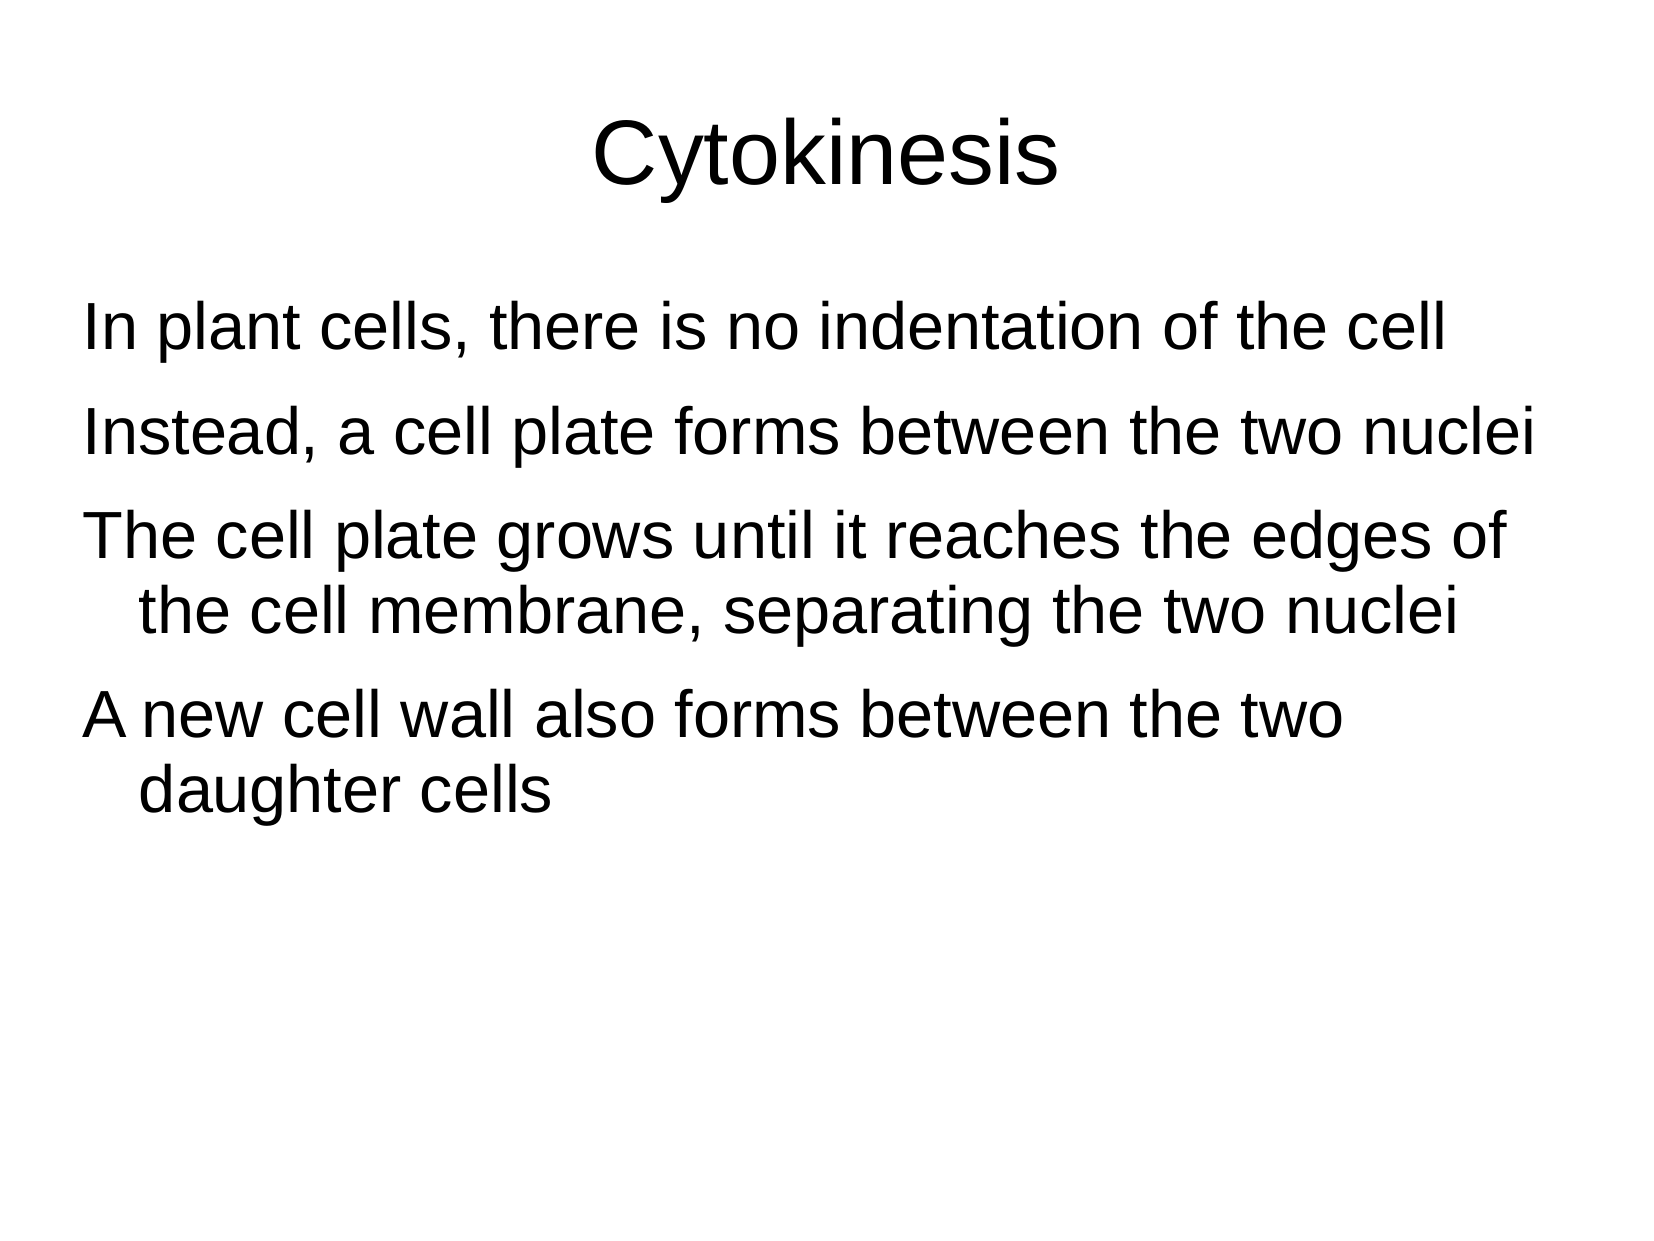

# Cytokinesis
In plant cells, there is no indentation of the cell
Instead, a cell plate forms between the two nuclei
The cell plate grows until it reaches the edges of the cell membrane, separating the two nuclei
A new cell wall also forms between the two daughter cells